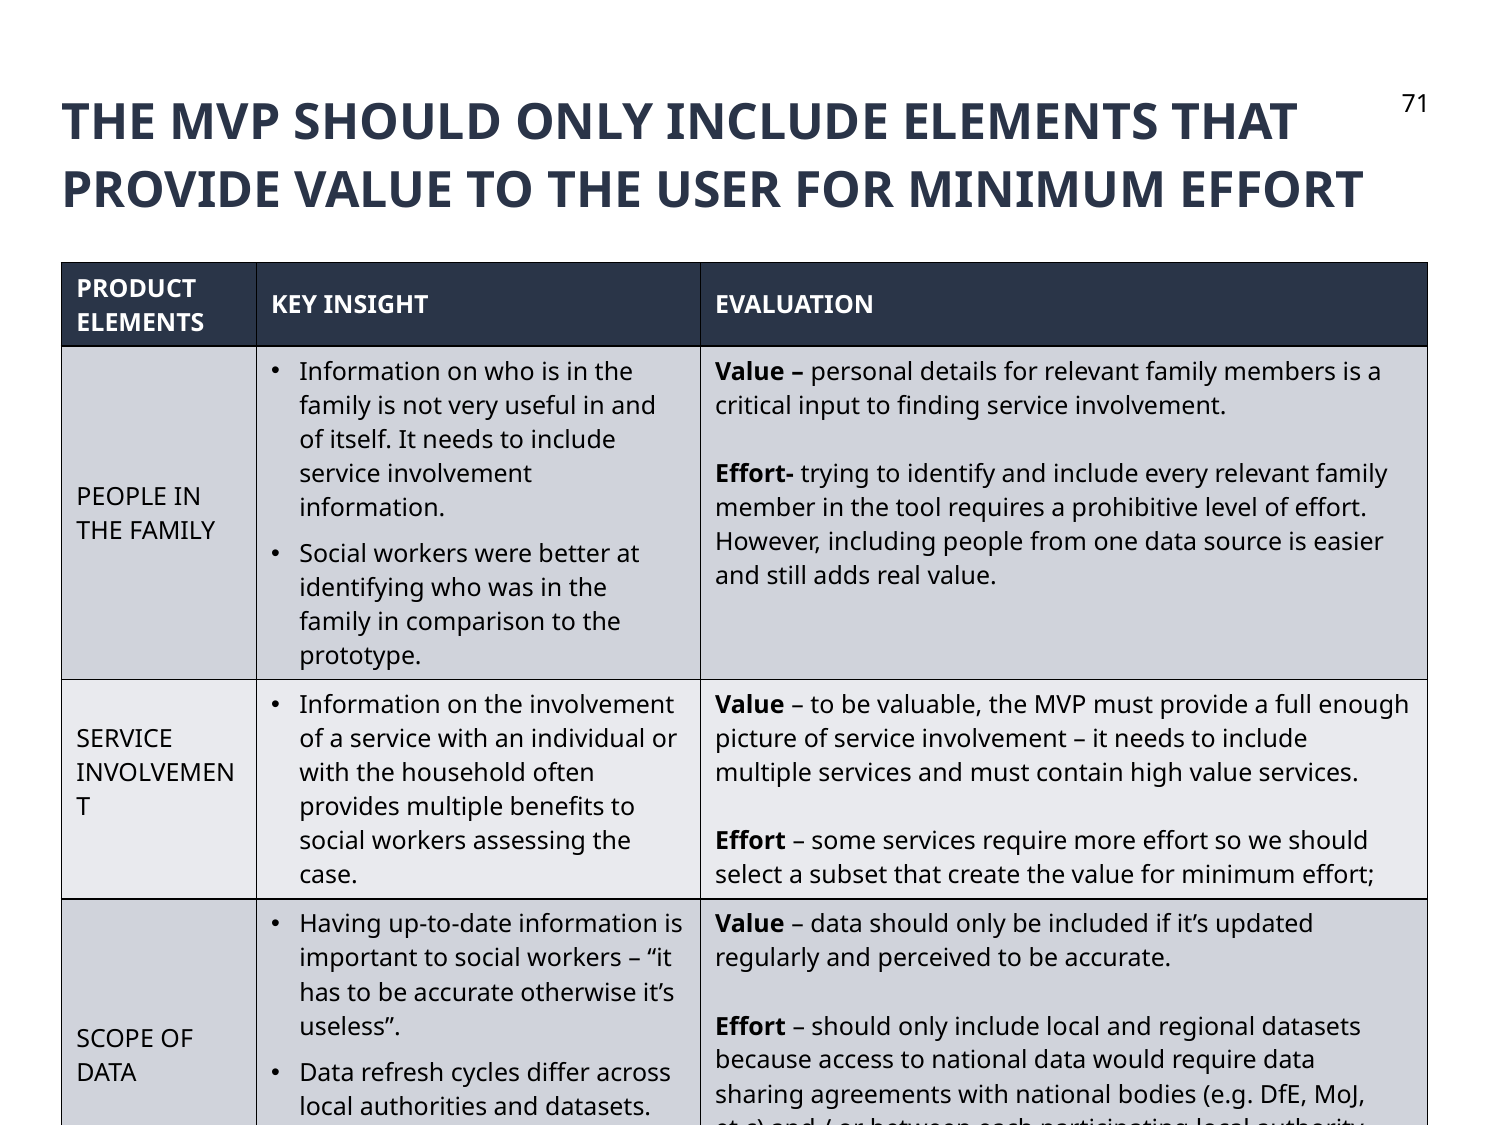

THE MVP SHOULD ONLY INCLUDE ELEMENTS THAT PROVIDE VALUE TO THE USER FOR MINIMUM EFFORT
| PRODUCT ELEMENTS | KEY INSIGHT | EVALUATION |
| --- | --- | --- |
| PEOPLE IN THE FAMILY | Information on who is in the family is not very useful in and of itself. It needs to include service involvement information. Social workers were better at identifying who was in the family in comparison to the prototype. | Value – personal details for relevant family members is a critical input to finding service involvement. Effort- trying to identify and include every relevant family member in the tool requires a prohibitive level of effort. However, including people from one data source is easier and still adds real value. |
| SERVICE INVOLVEMENT | Information on the involvement of a service with an individual or with the household often provides multiple benefits to social workers assessing the case. | Value – to be valuable, the MVP must provide a full enough picture of service involvement – it needs to include multiple services and must contain high value services. Effort – some services require more effort so we should select a subset that create the value for minimum effort; |
| SCOPE OF DATA | Having up-to-date information is important to social workers – “it has to be accurate otherwise it’s useless”. Data refresh cycles differ across local authorities and datasets. Local authorities can predominantly access local / regional data. | Value – data should only be included if it’s updated regularly and perceived to be accurate. Effort – should only include local and regional datasets because access to national data would require data sharing agreements with national bodies (e.g. DfE, MoJ, et.c) and / or between each participating local authority and their relevant agency. |